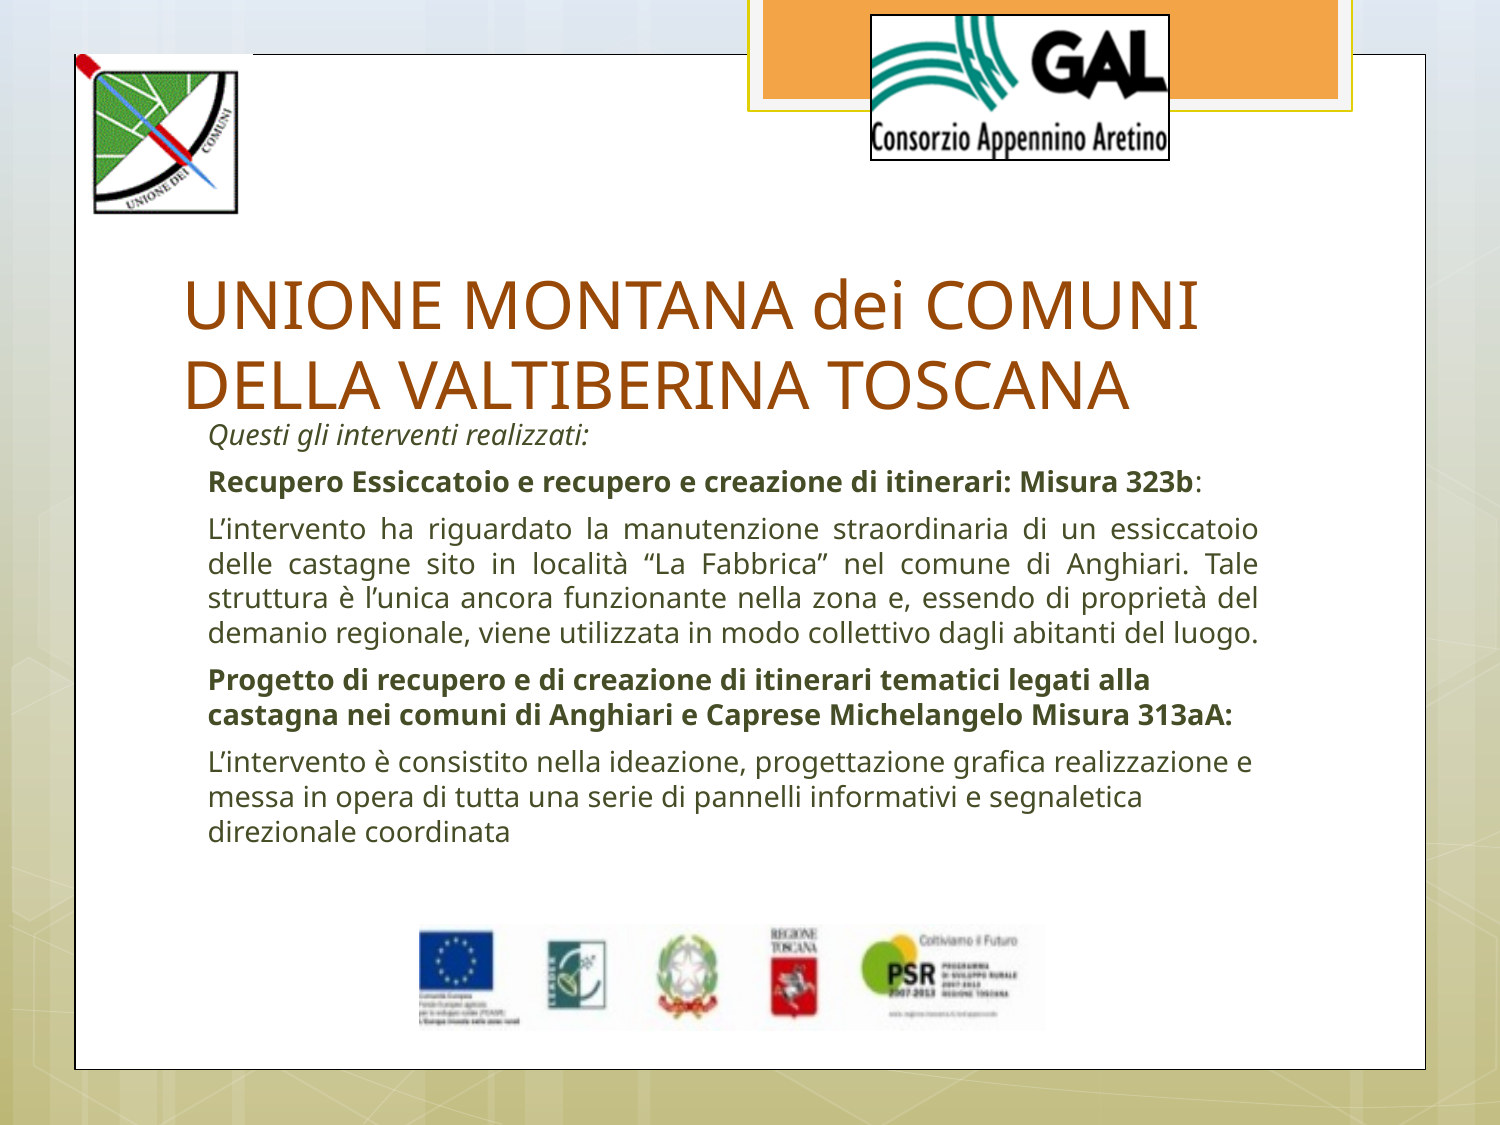

# UNIONE MONTANA dei COMUNI DELLA VALTIBERINA TOSCANA
Questi gli interventi realizzati:
Recupero Essiccatoio e recupero e creazione di itinerari: Misura 323b:
L’intervento ha riguardato la manutenzione straordinaria di un essiccatoio delle castagne sito in località “La Fabbrica” nel comune di Anghiari. Tale struttura è l’unica ancora funzionante nella zona e, essendo di proprietà del demanio regionale, viene utilizzata in modo collettivo dagli abitanti del luogo.
Progetto di recupero e di creazione di itinerari tematici legati alla castagna nei comuni di Anghiari e Caprese Michelangelo Misura 313aA:
L’intervento è consistito nella ideazione, progettazione grafica realizzazione e messa in opera di tutta una serie di pannelli informativi e segnaletica direzionale coordinata